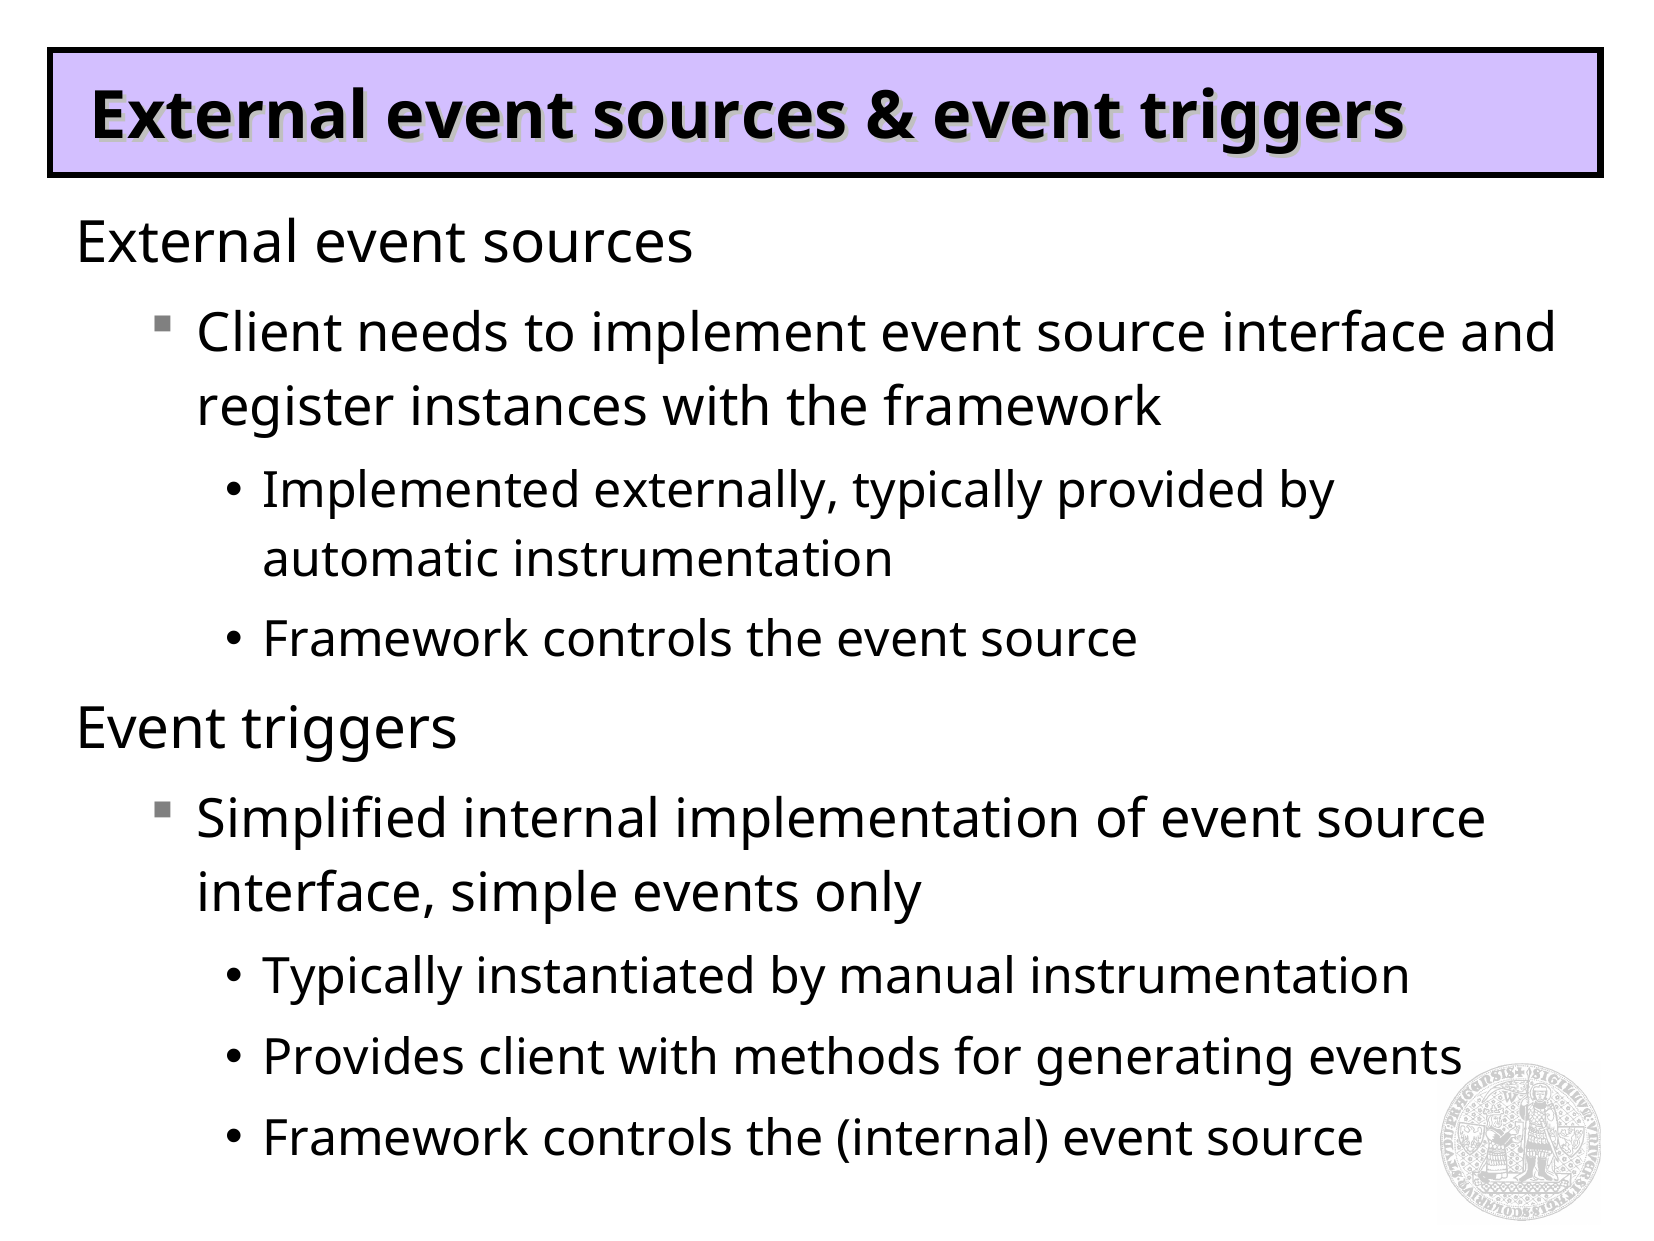

# External event sources & event triggers
External event sources
Client needs to implement event source interface and register instances with the framework
Implemented externally, typically provided by automatic instrumentation
Framework controls the event source
Event triggers
Simplified internal implementation of event source interface, simple events only
Typically instantiated by manual instrumentation
Provides client with methods for generating events
Framework controls the (internal) event source